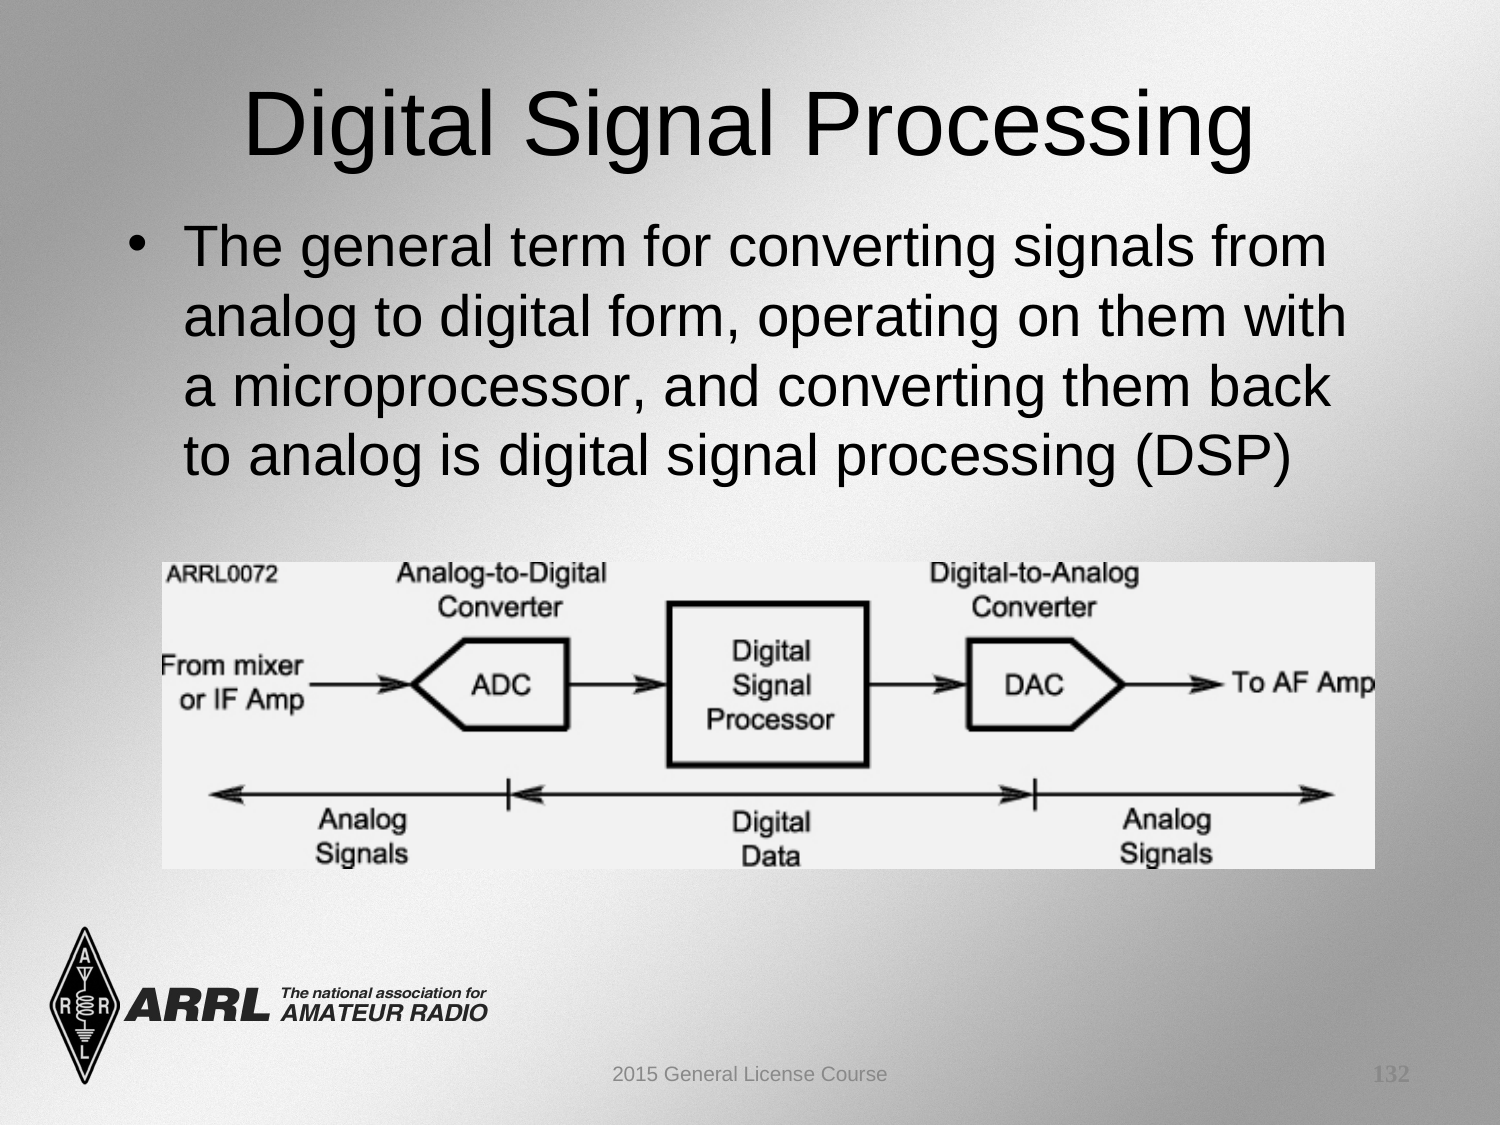

Digital Signal Processing
The general term for converting signals from analog to digital form, operating on them with a microprocessor, and converting them back to analog is digital signal processing (DSP)
2015 General License Course